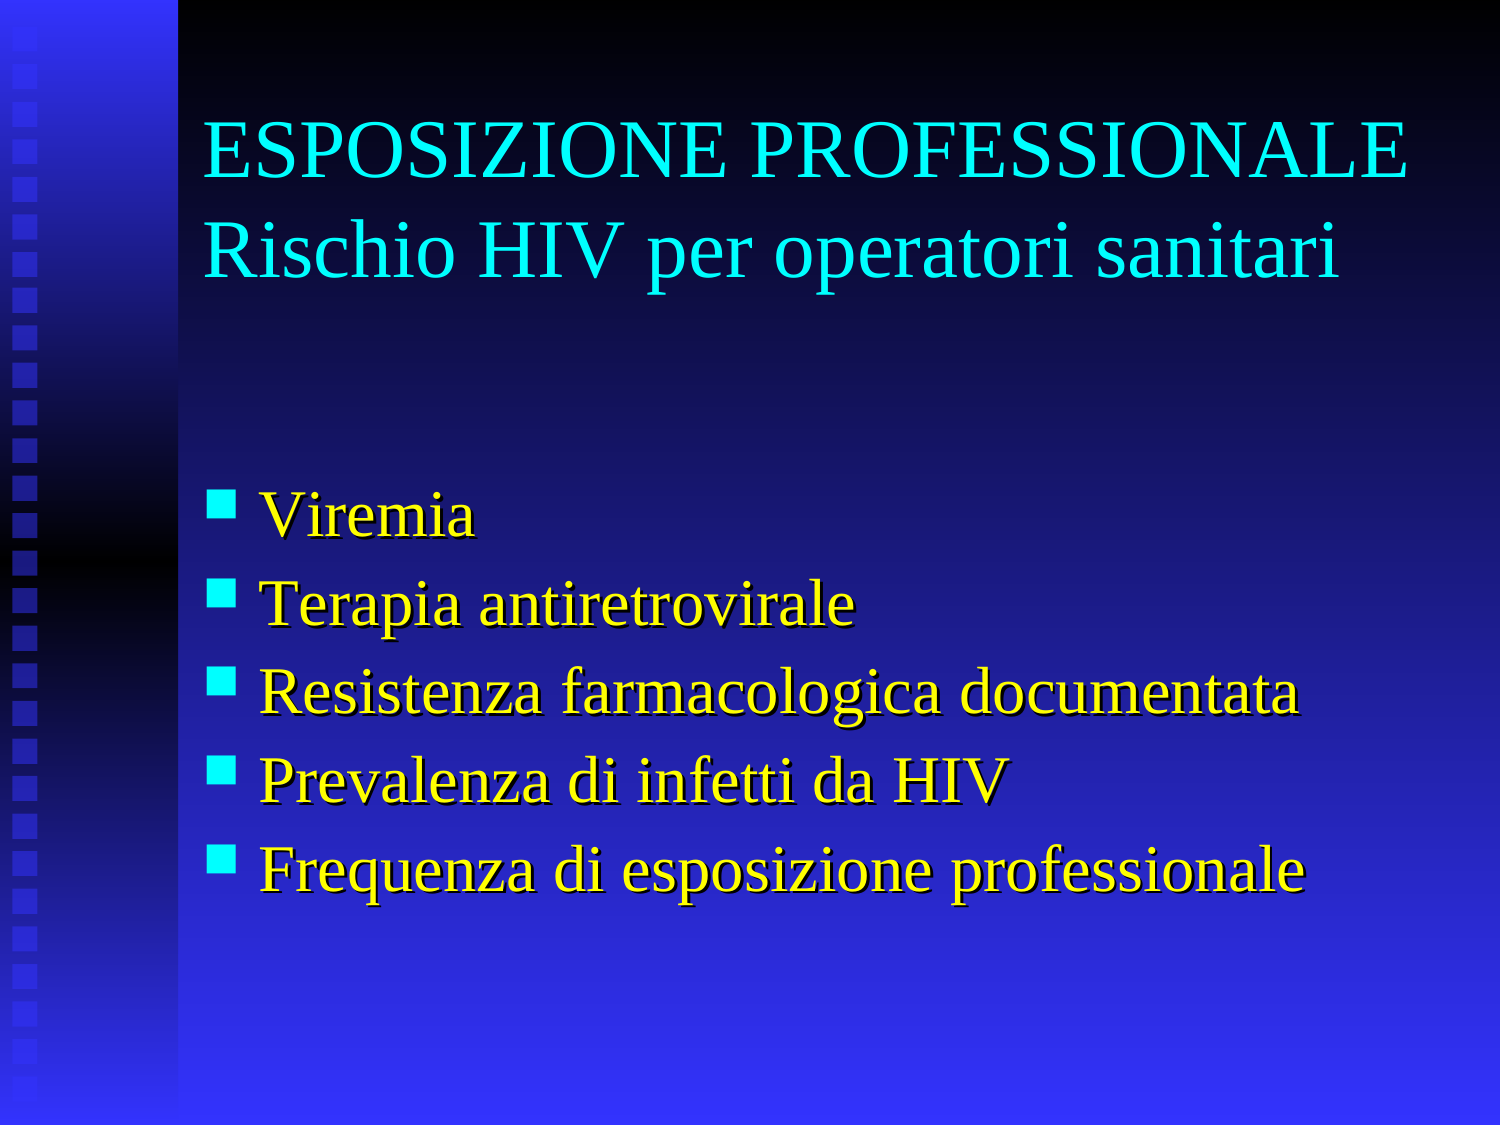

ESPOSIZIONE PROFESSIONALE
Rischio HIV per operatori sanitari
Viremia
Terapia antiretrovirale
Resistenza farmacologica documentata
Prevalenza di infetti da HIV
Frequenza di esposizione professionale